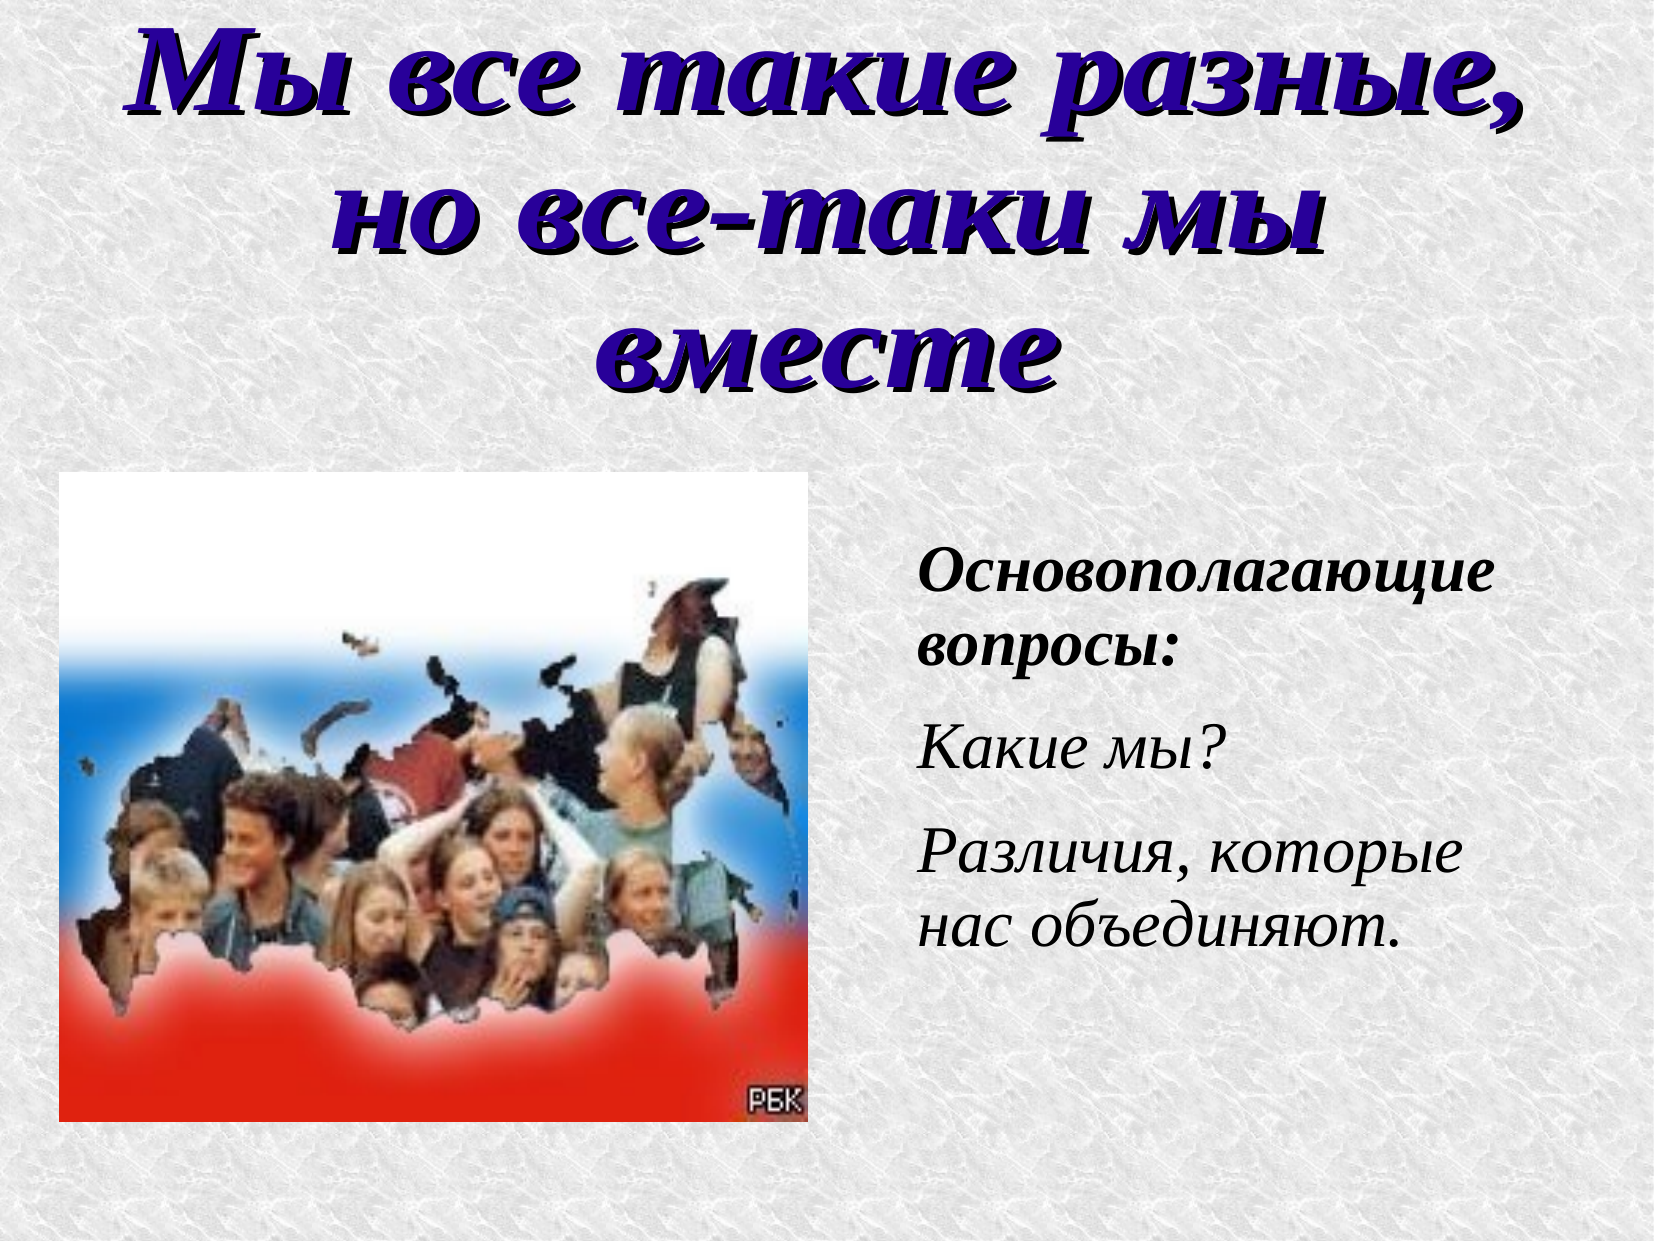

# Мы все такие разные, но все-таки мы вместе
Основополагающие вопросы:
Какие мы?
Различия, которые нас объединяют.